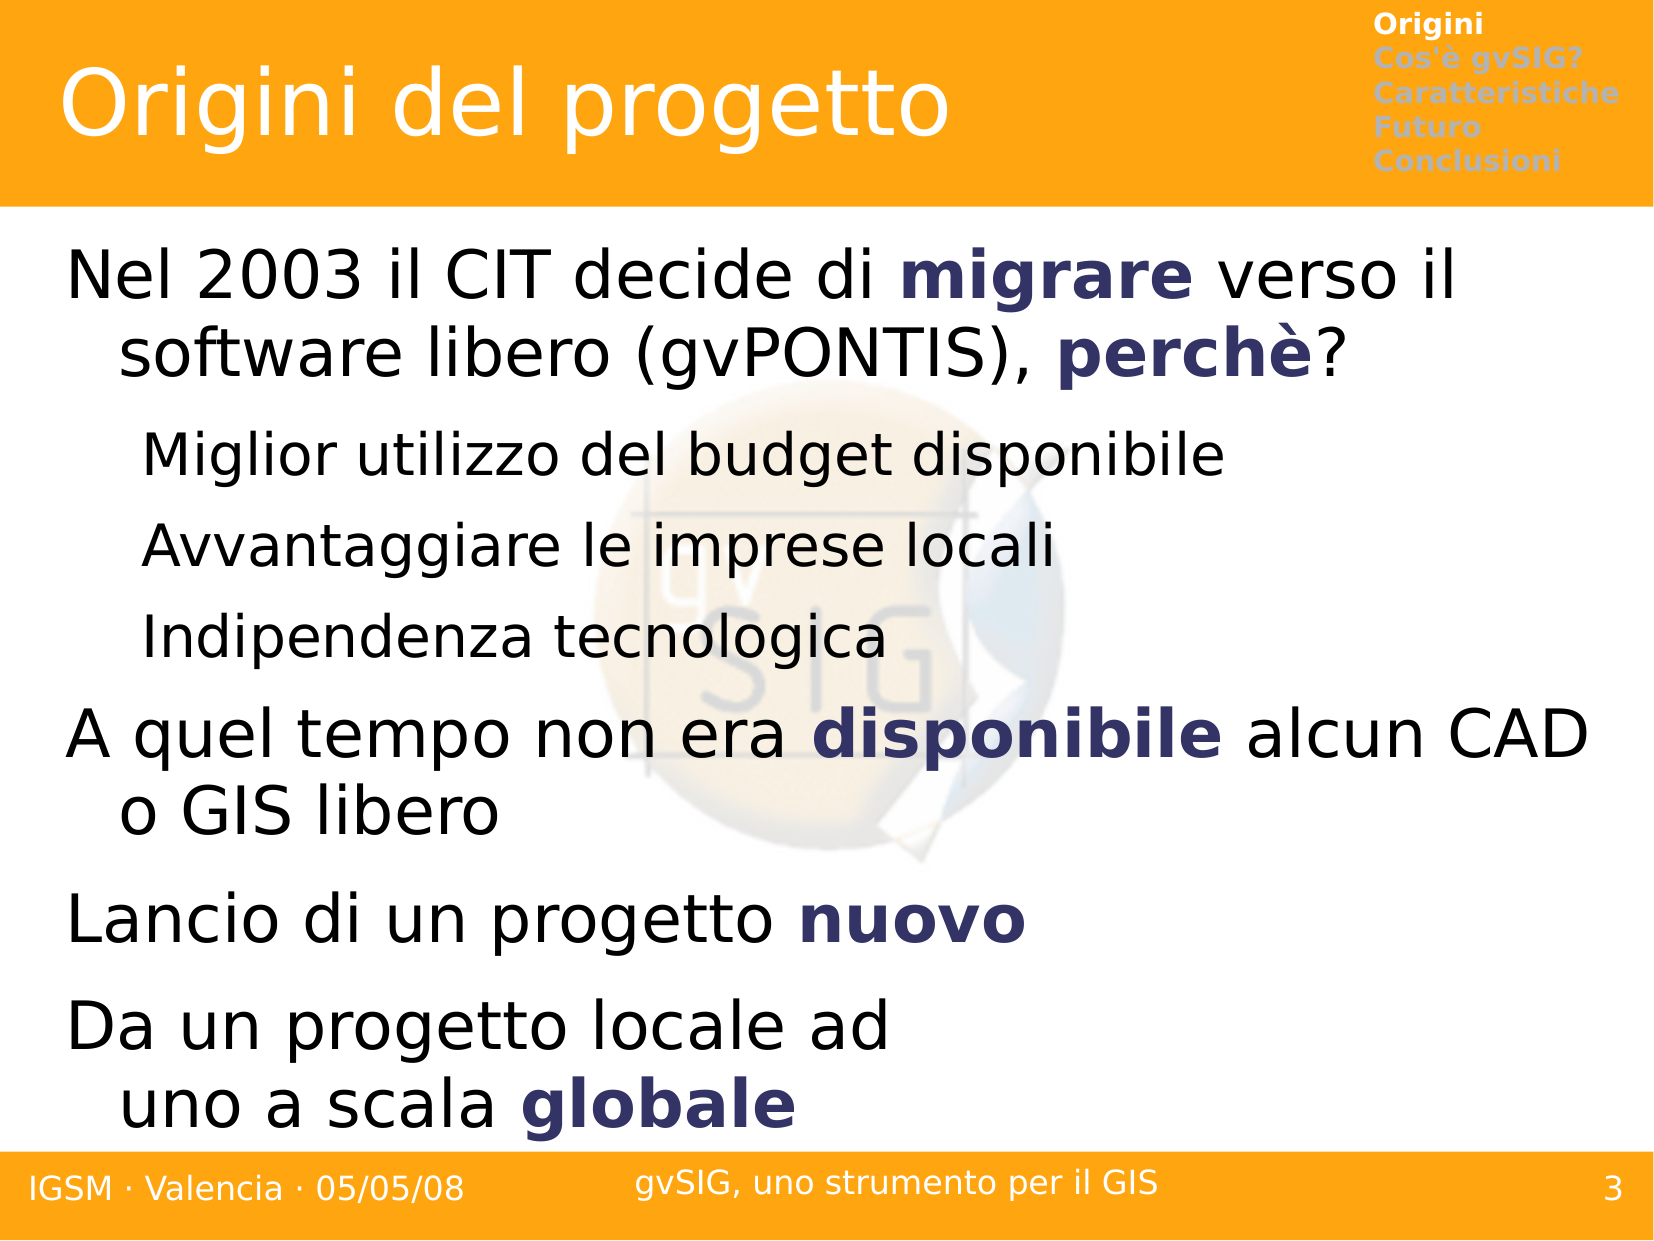

Origini
Cos'è gvSIG?
Caratteristiche
Futuro
Conclusioni
# Origini del progetto
Nel 2003 il CIT decide di migrare verso il software libero (gvPONTIS), perchè?
Miglior utilizzo del budget disponibile
Avvantaggiare le imprese locali
Indipendenza tecnologica
A quel tempo non era disponibile alcun CAD o GIS libero
Lancio di un progetto nuovo
Da un progetto locale ad
uno a scala globale
gvSIG, uno strumento per il GIS
IGSM · Valencia · 05/05/08
3